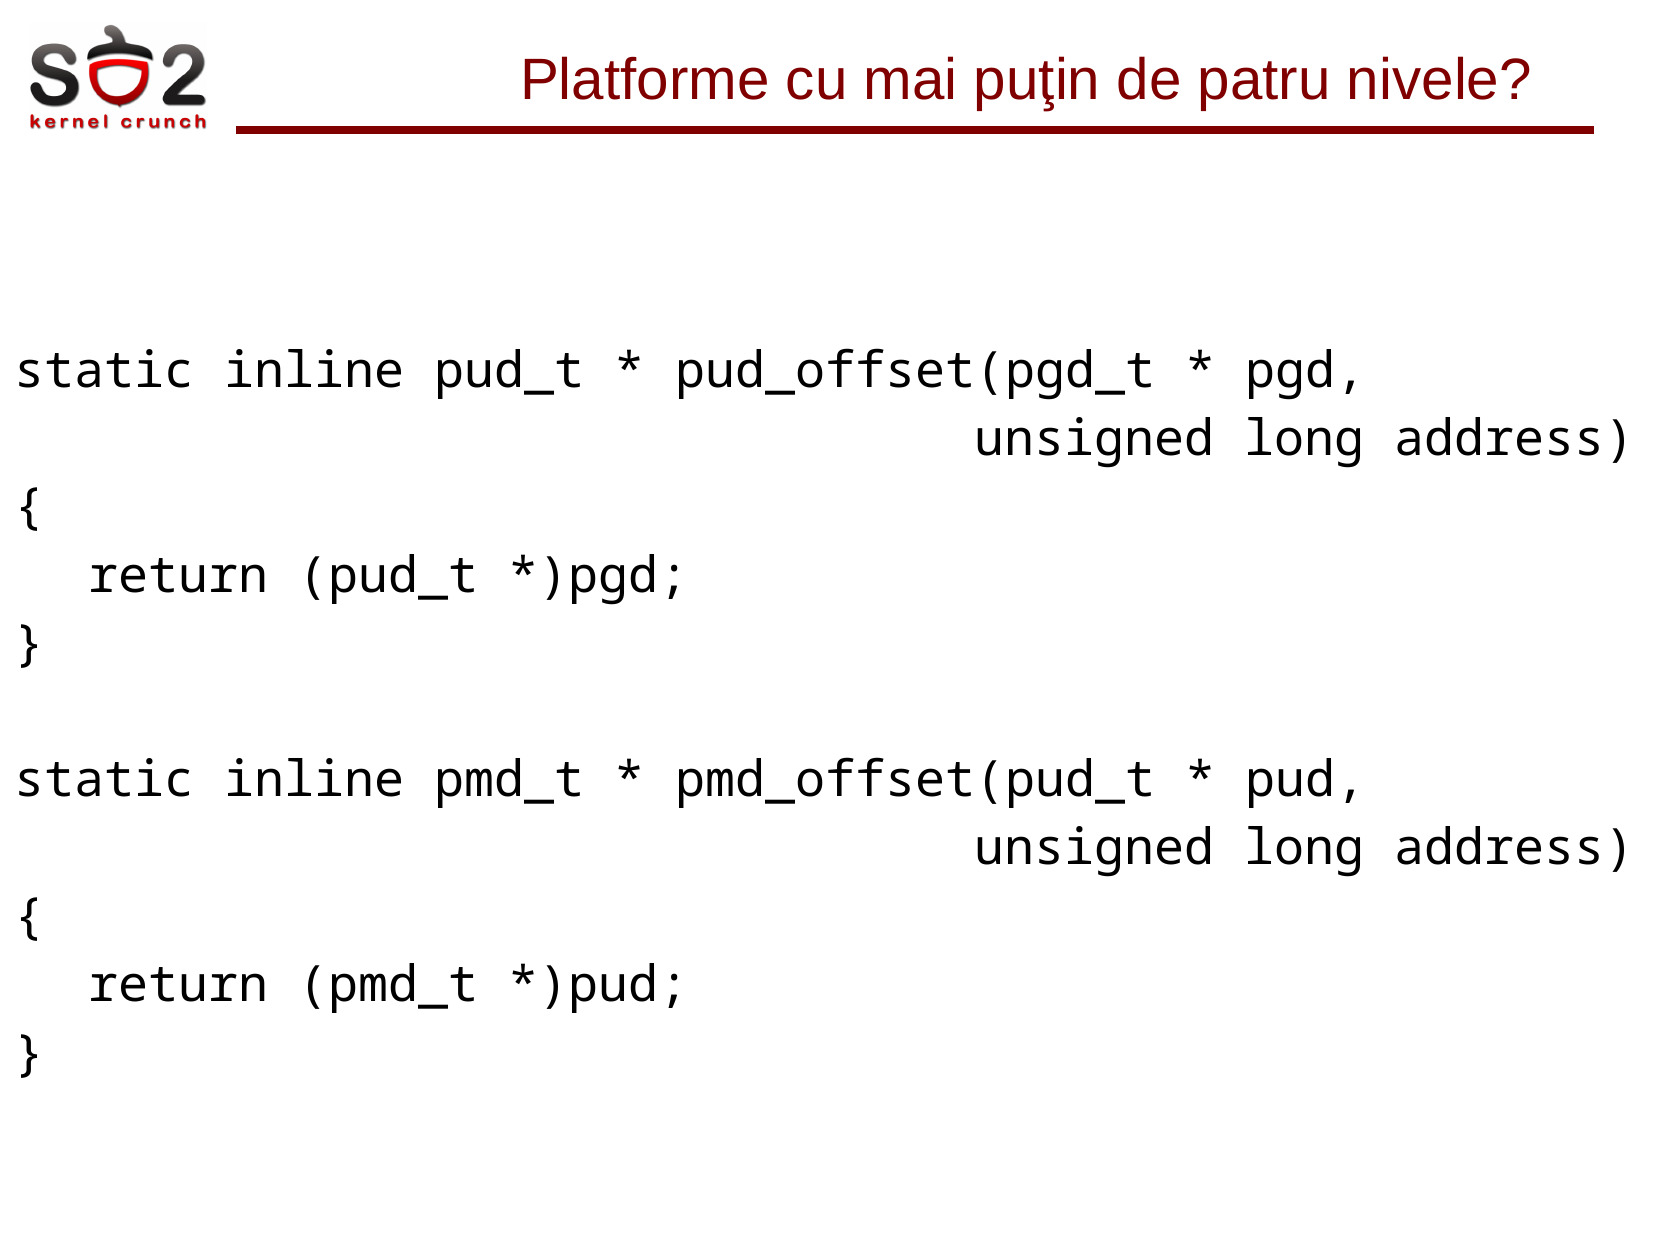

# Platforme cu mai puţin de patru nivele?
static inline pud_t * pud_offset(pgd_t * pgd,
													unsigned long address)
{
	return (pud_t *)pgd;
}
static inline pmd_t * pmd_offset(pud_t * pud,
													unsigned long address)
{
	return (pmd_t *)pud;
}